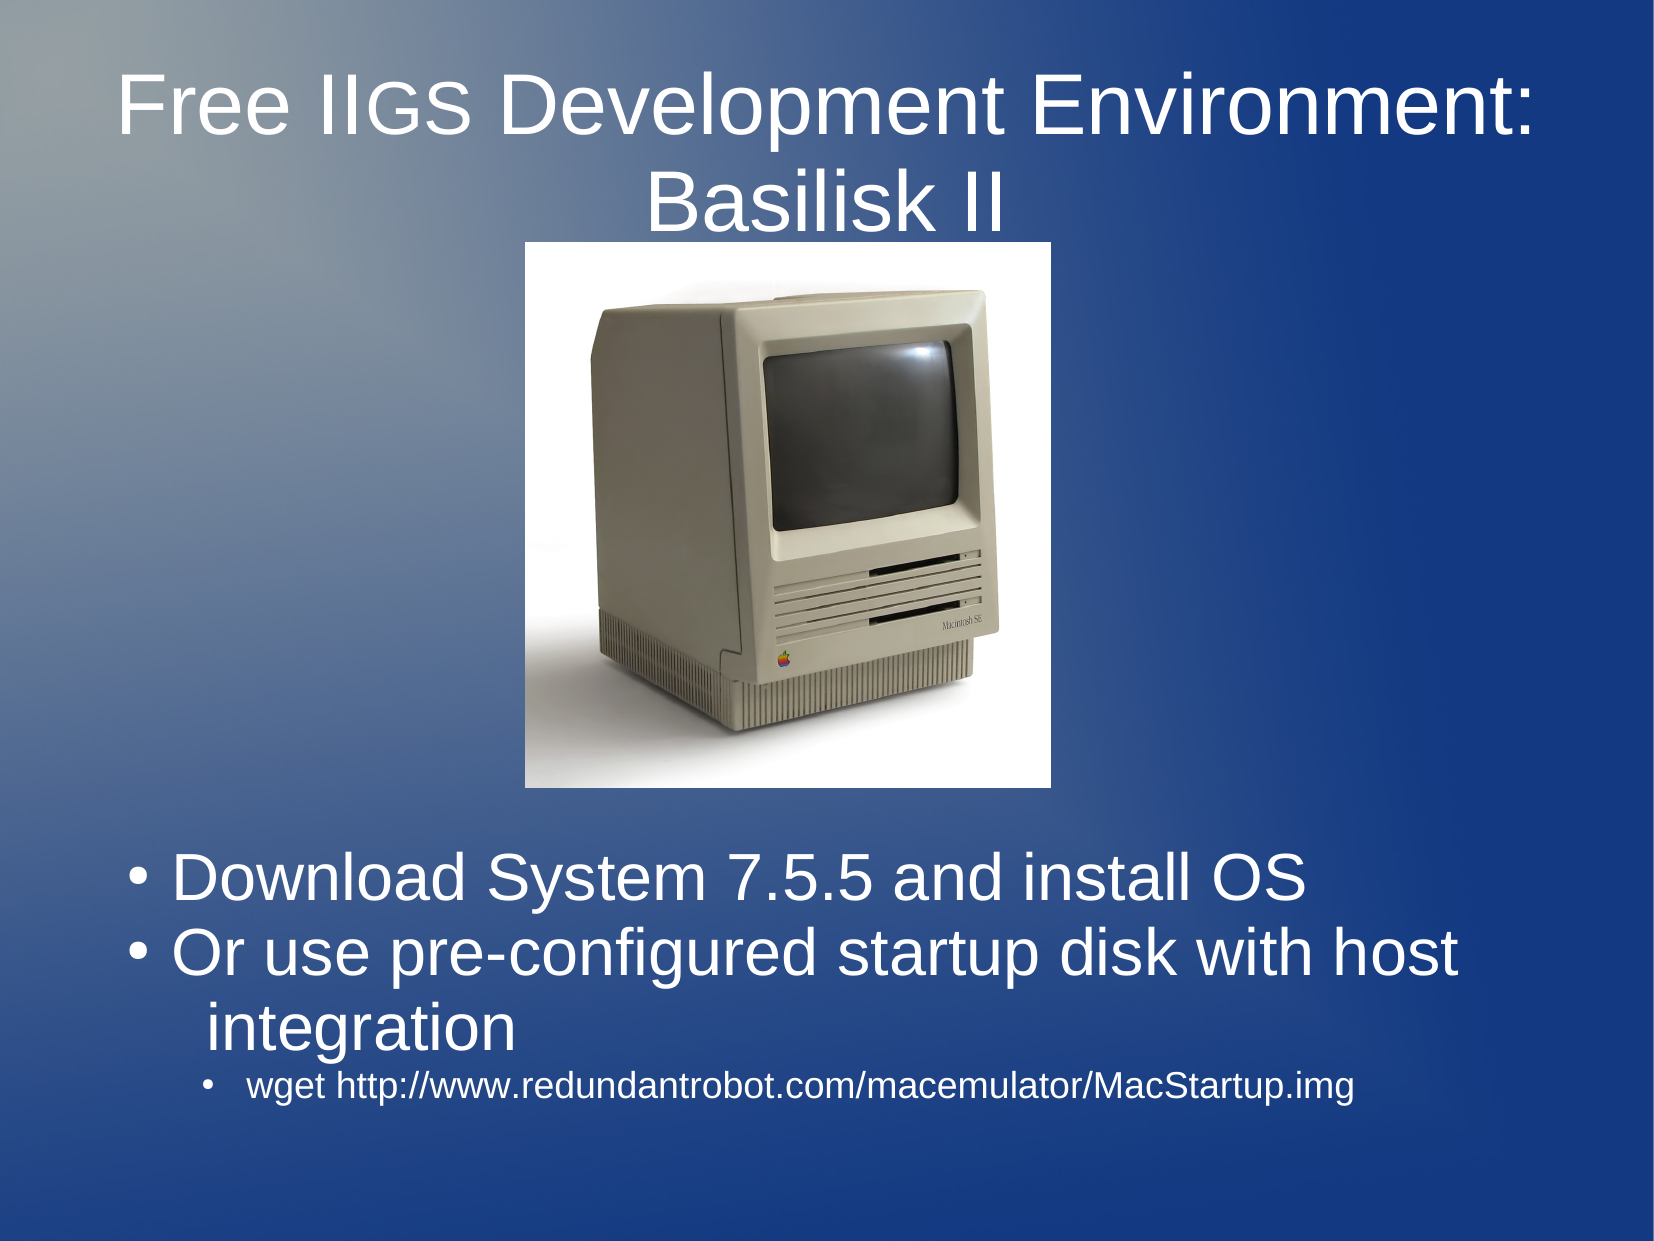

# Free IIGS Development Environment: Basilisk II
Download System 7.5.5 and install OS
Or use pre-configured startup disk with host integration
wget http://www.redundantrobot.com/macemulator/MacStartup.img